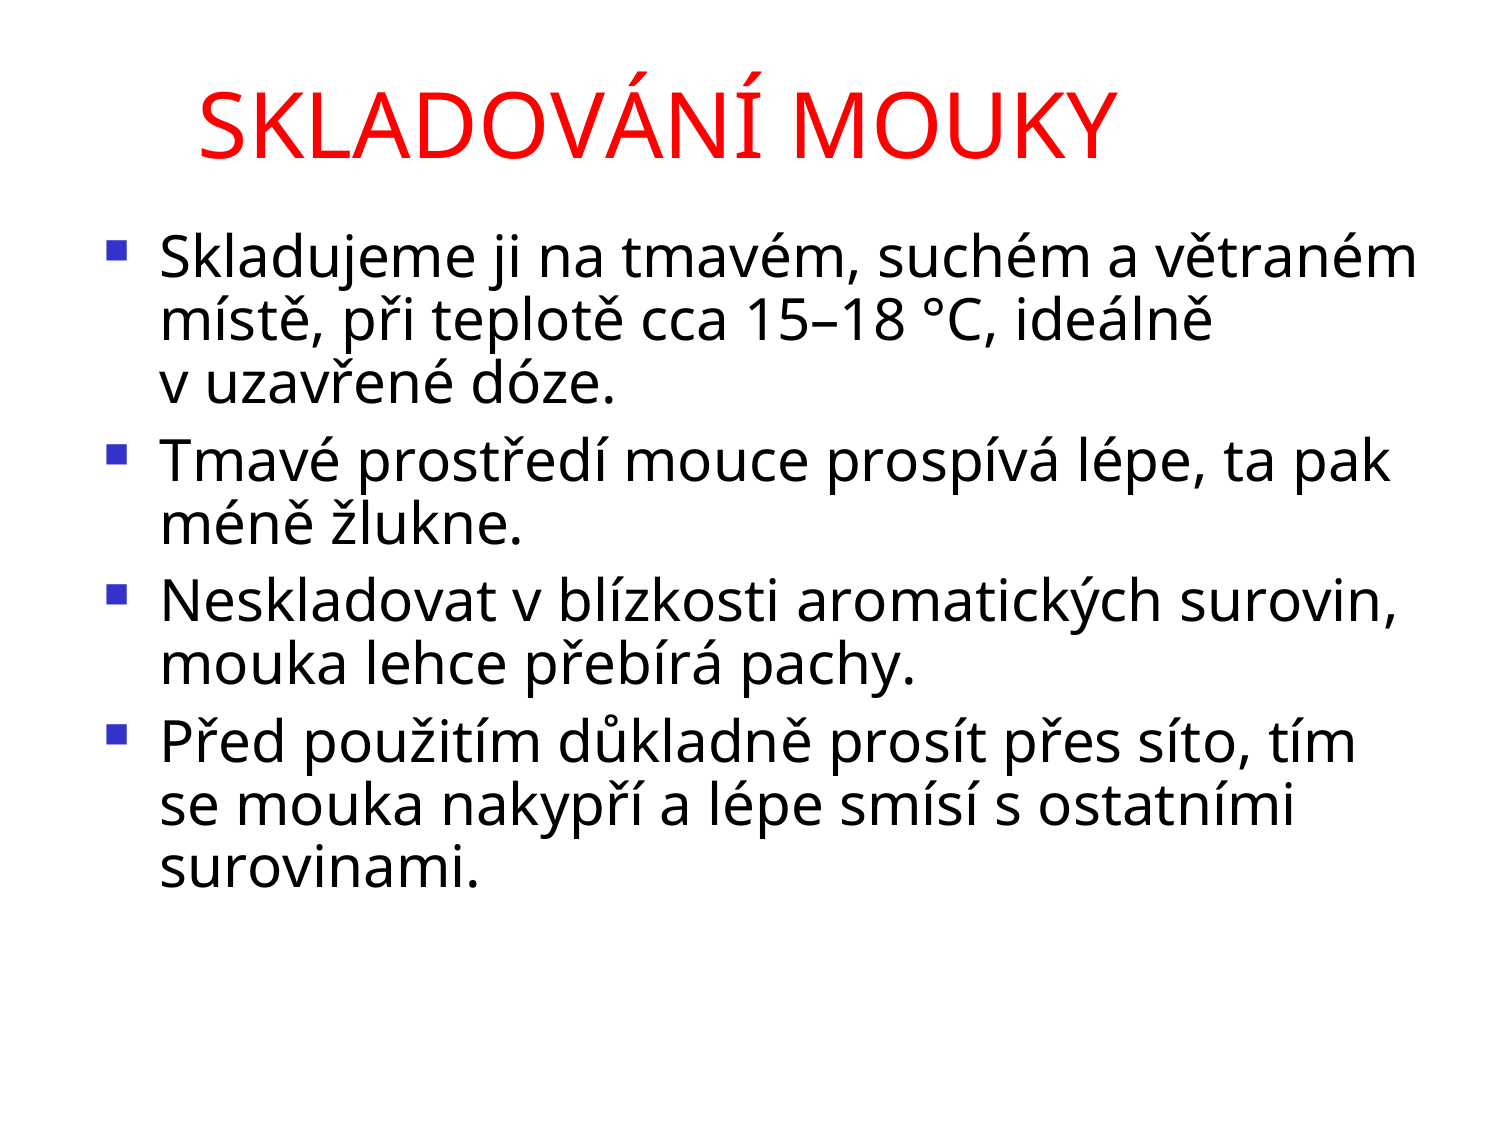

# SKLADOVÁNÍ MOUKY
Skladujeme ji na tmavém, suchém a větraném místě, při teplotě cca 15–18 °C, ideálně
v uzavřené dóze.
Tmavé prostředí mouce prospívá lépe, ta pak méně žlukne.
Neskladovat v blízkosti aromatických surovin, mouka lehce přebírá pachy.
Před použitím důkladně prosít přes síto, tím se mouka nakypří a lépe smísí s ostatními surovinami.